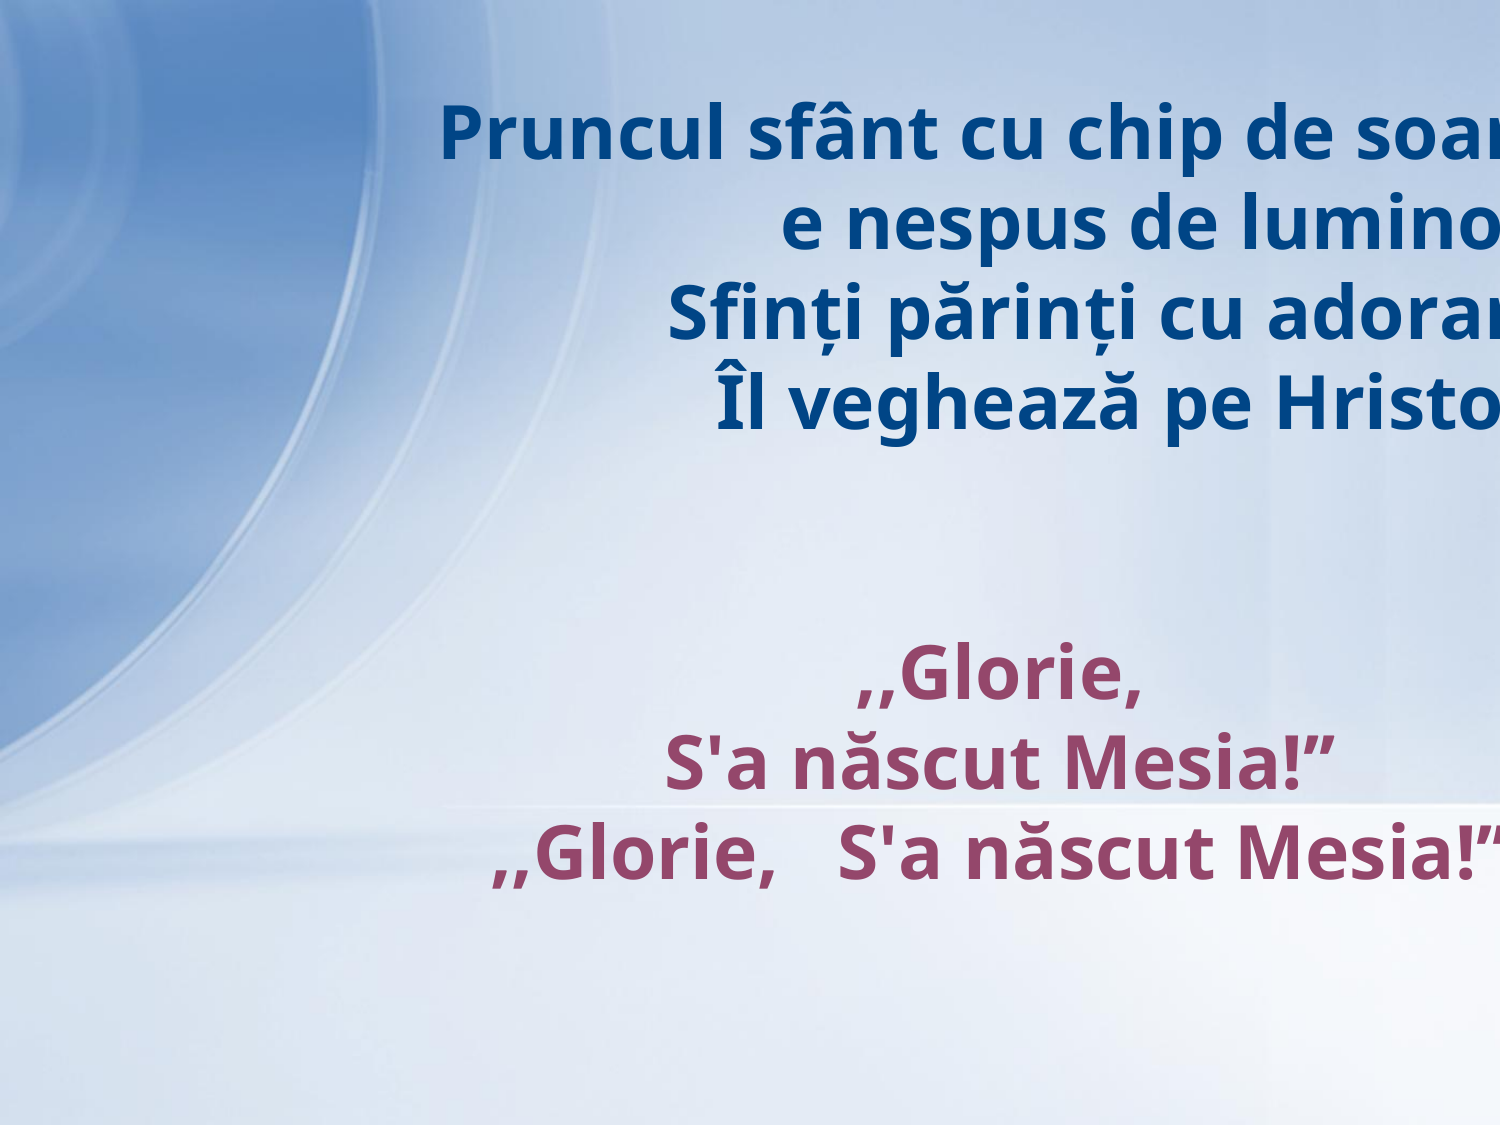

Pruncul sfânt cu chip de soare
e nespus de luminos;
Sfinţi părinţi cu adorare
Îl veghează pe Hristos.
,,Glorie,
S'a născut Mesia!’’
,,Glorie, S'a născut Mesia!’’